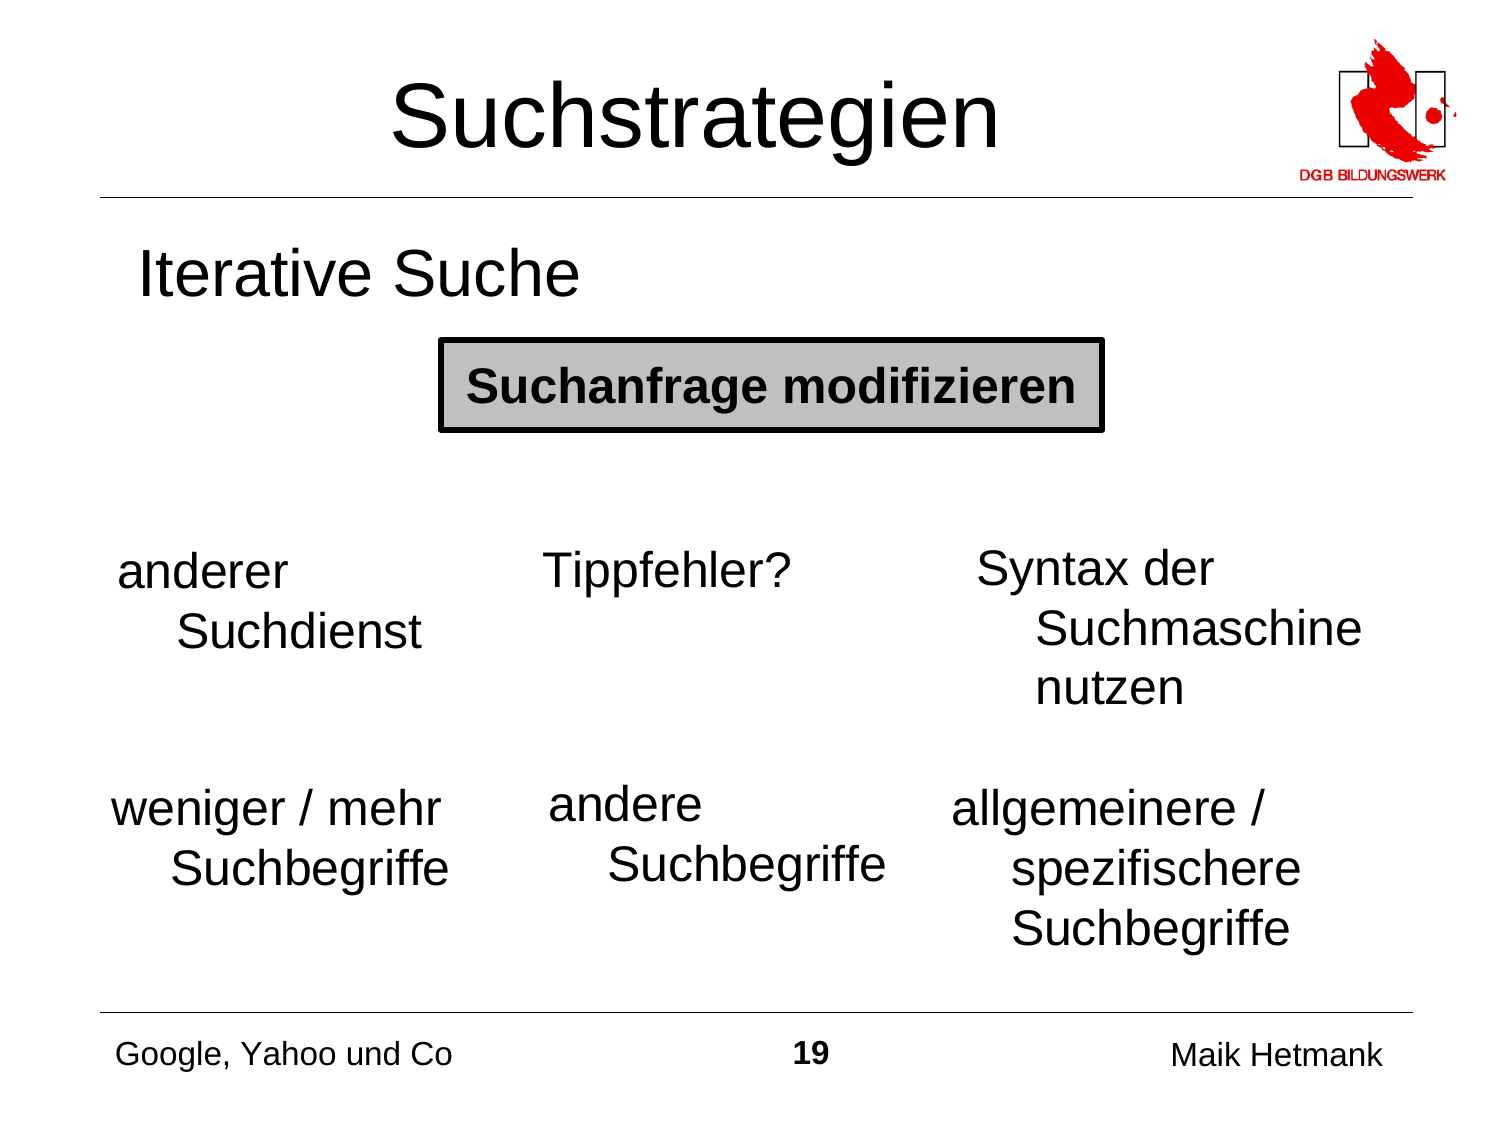

# Suchstrategien
Iterative Suche
Suchanfrage modifizieren
Syntax der Suchmaschine nutzen
Tippfehler?
anderer Suchdienst
andere Suchbegriffe
weniger / mehr Suchbegriffe
allgemeinere / spezifischere Suchbegriffe